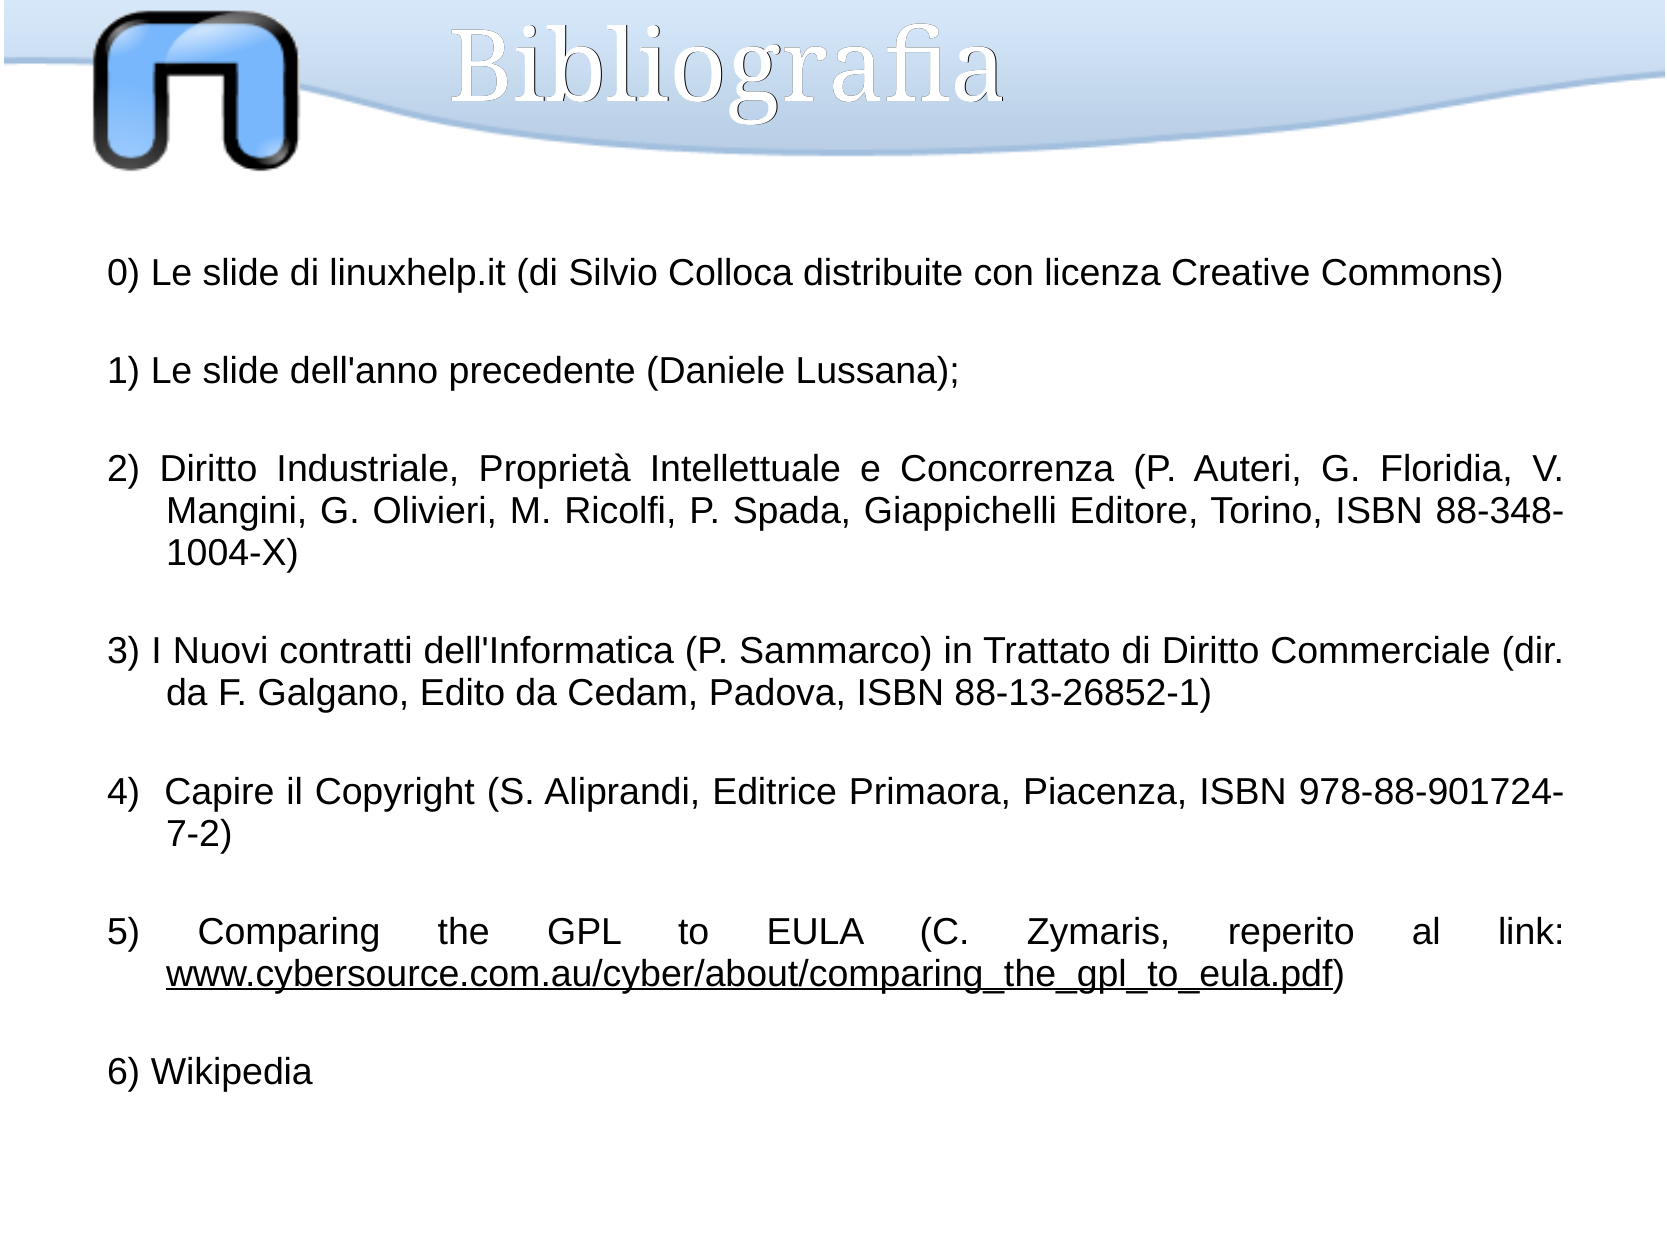

Bibliografia
# 0) Le slide di linuxhelp.it (di Silvio Colloca distribuite con licenza Creative Commons)
1) Le slide dell'anno precedente (Daniele Lussana);
2) Diritto Industriale, Proprietà Intellettuale e Concorrenza (P. Auteri, G. Floridia, V. Mangini, G. Olivieri, M. Ricolfi, P. Spada, Giappichelli Editore, Torino, ISBN 88-348-1004-X)
3) I Nuovi contratti dell'Informatica (P. Sammarco) in Trattato di Diritto Commerciale (dir. da F. Galgano, Edito da Cedam, Padova, ISBN 88-13-26852-1)
4) Capire il Copyright (S. Aliprandi, Editrice Primaora, Piacenza, ISBN 978-88-901724-7-2)
5) Comparing the GPL to EULA (C. Zymaris, reperito al link: www.cybersource.com.au/cyber/about/comparing_the_gpl_to_eula.pdf)
6) Wikipedia